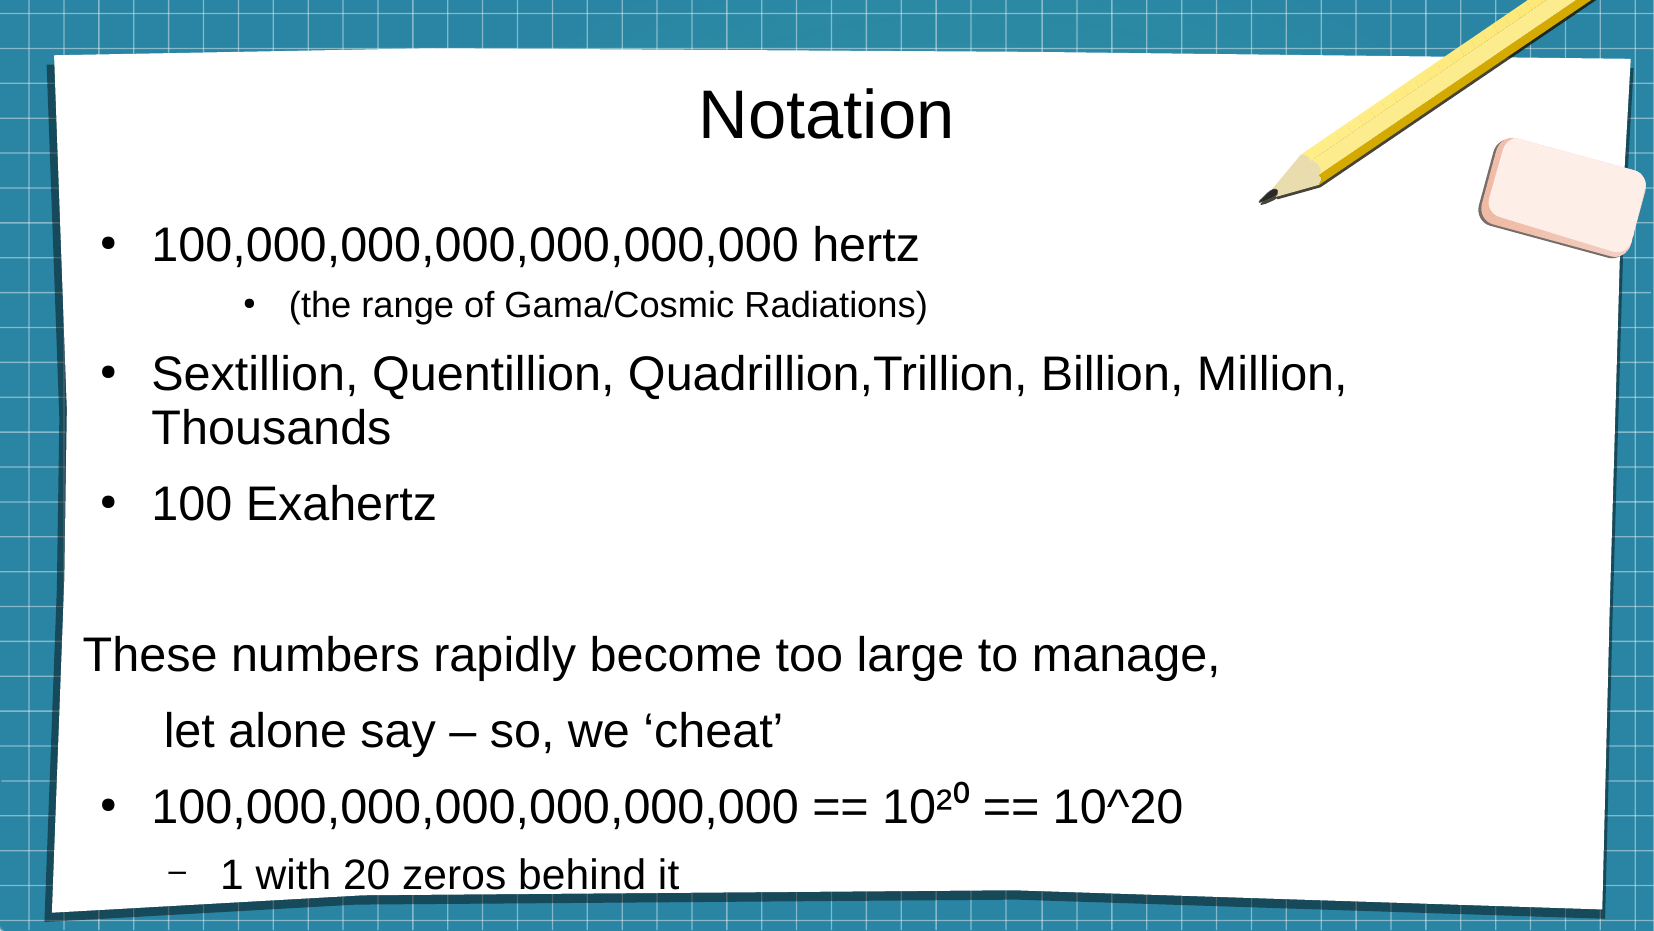

# Notation
100,000,000,000,000,000,000 hertz
(the range of Gama/Cosmic Radiations)
Sextillion, Quentillion, Quadrillion,Trillion, Billion, Million, Thousands
100 Exahertz
These numbers rapidly become too large to manage,
 let alone say – so, we ‘cheat’
100,000,000,000,000,000,000 == 10²⁰ == 10^20
1 with 20 zeros behind it